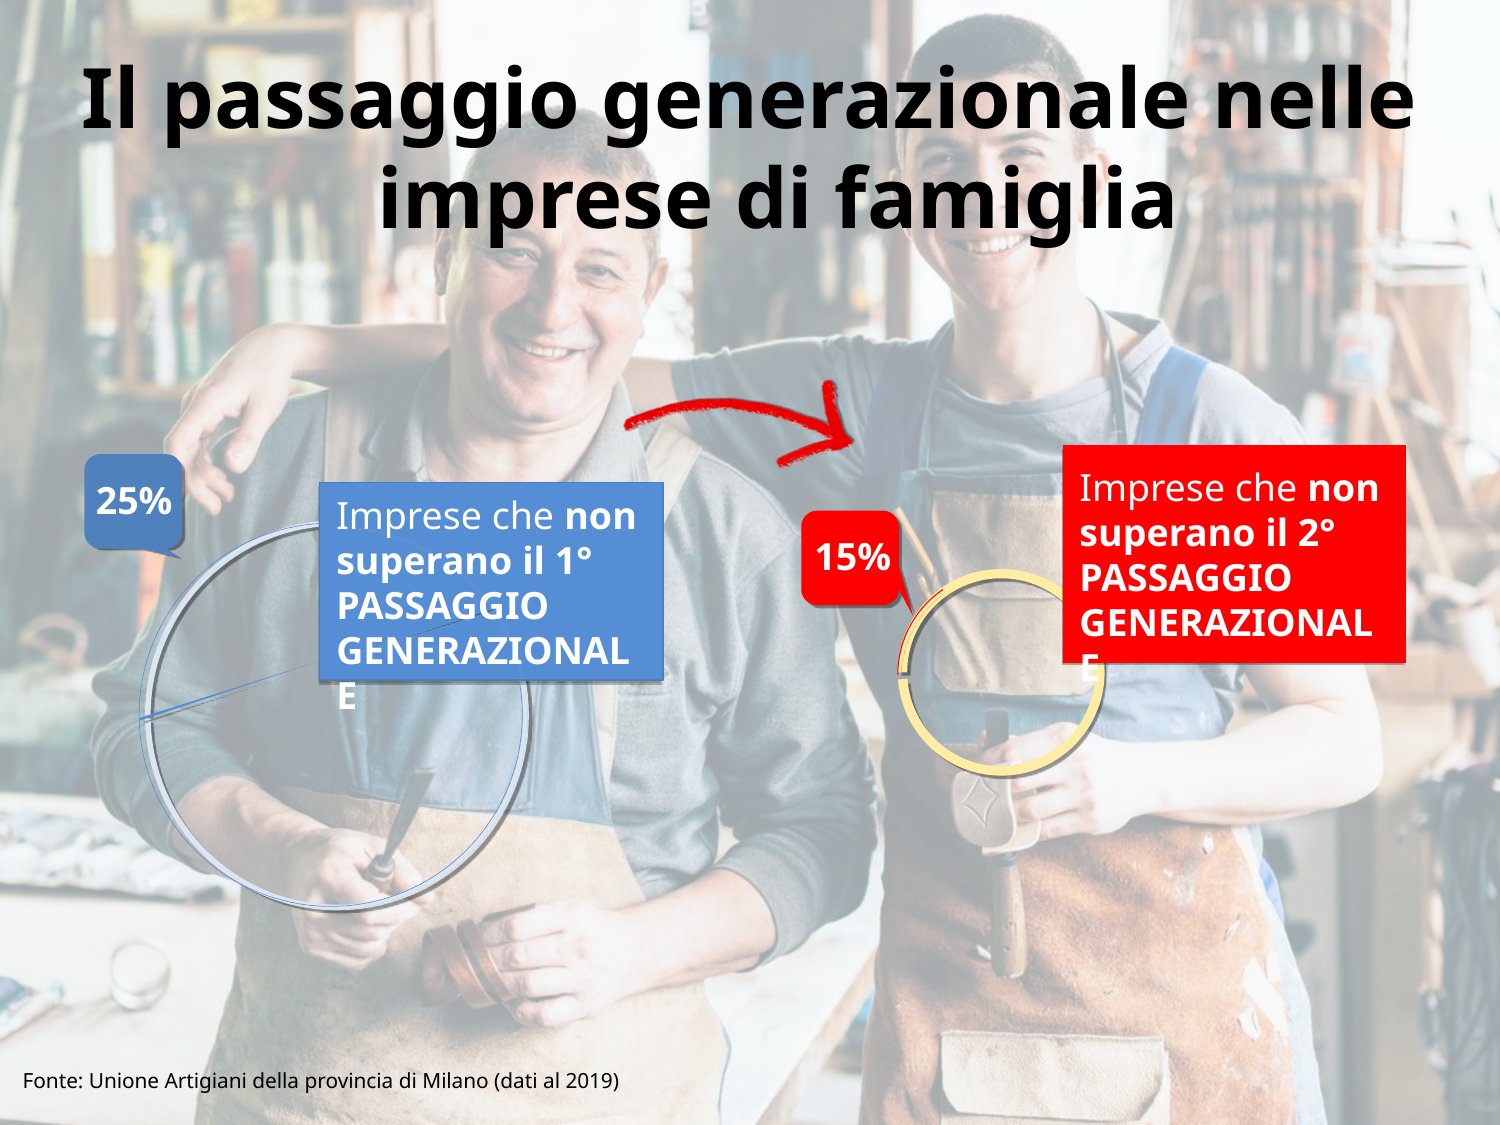

Il passaggio generazionale nelle imprese di famiglia
Imprese che non superano il 2° PASSAGGIO GENERAZIONALE
25%
Imprese che non superano il 1° PASSAGGIO GENERAZIONALE
15%
Fonte: Unione Artigiani della provincia di Milano (dati al 2019)